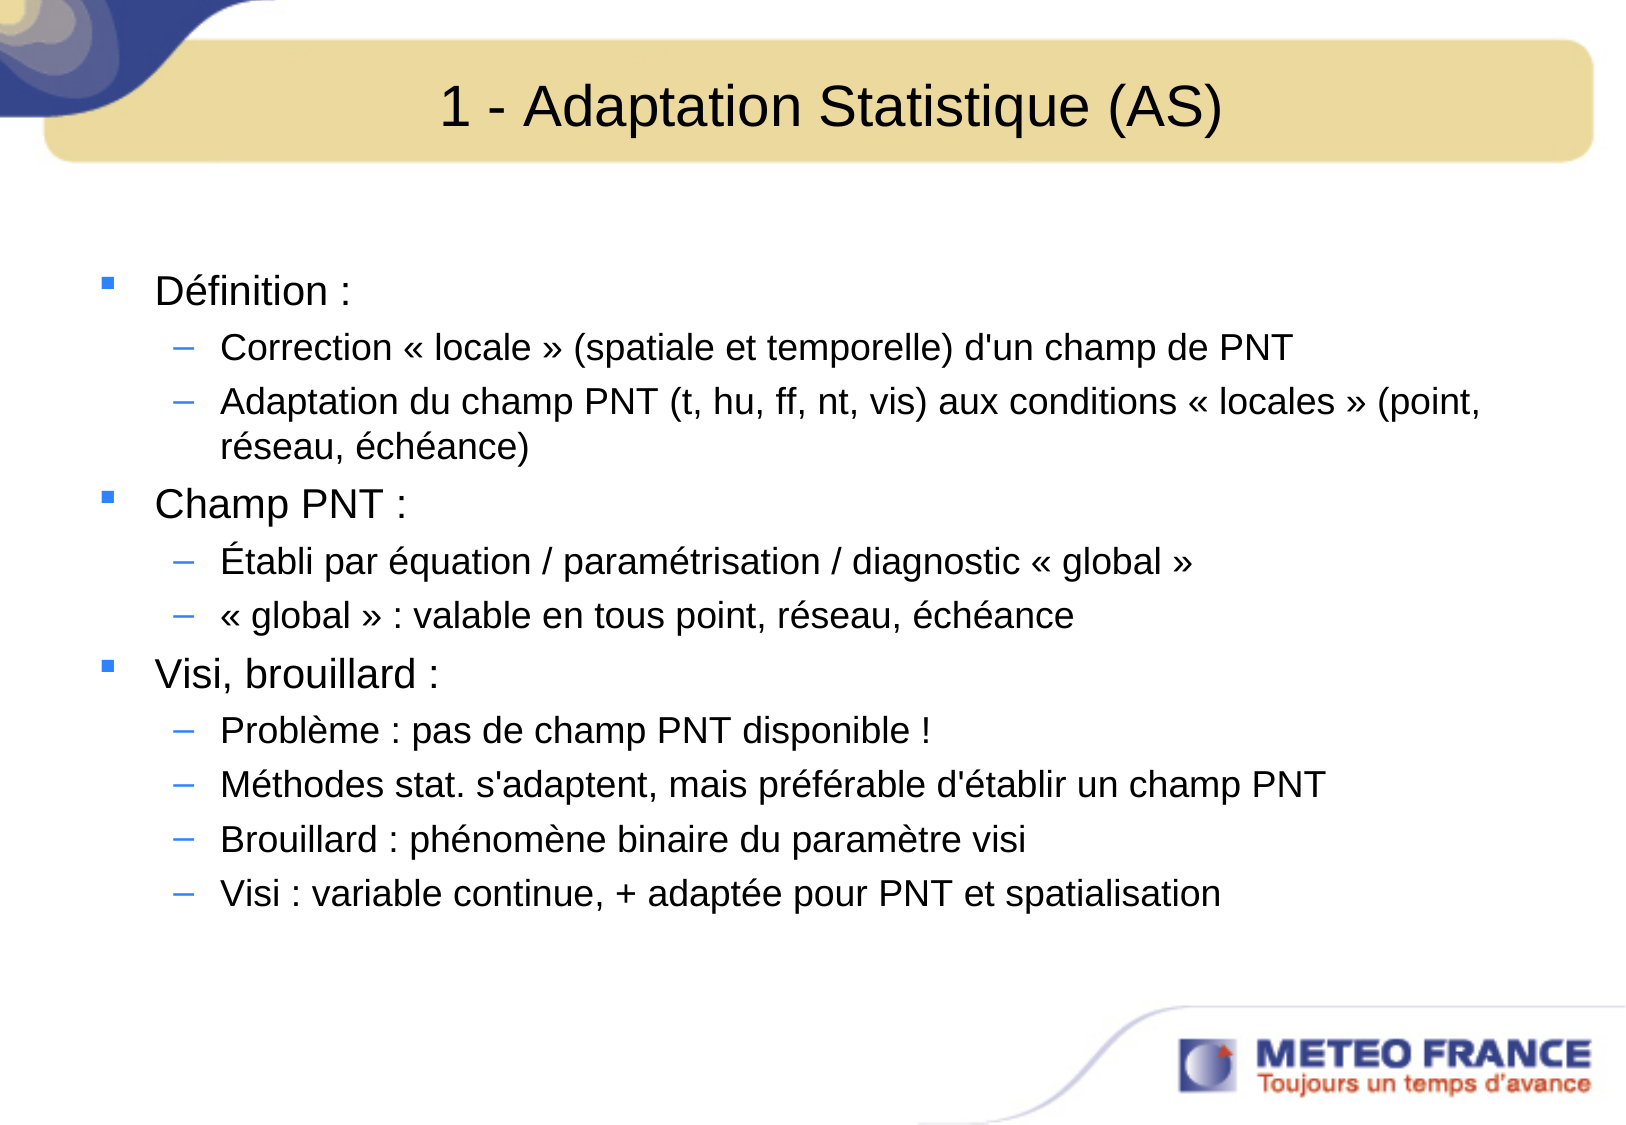

# 1 - Adaptation Statistique (AS)
Définition :
Correction « locale » (spatiale et temporelle) d'un champ de PNT
Adaptation du champ PNT (t, hu, ff, nt, vis) aux conditions « locales » (point, réseau, échéance)
Champ PNT :
Établi par équation / paramétrisation / diagnostic « global »
« global » : valable en tous point, réseau, échéance
Visi, brouillard :
Problème : pas de champ PNT disponible !
Méthodes stat. s'adaptent, mais préférable d'établir un champ PNT
Brouillard : phénomène binaire du paramètre visi
Visi : variable continue, + adaptée pour PNT et spatialisation
Techniques et Organisation de la prévision - septembre 2011